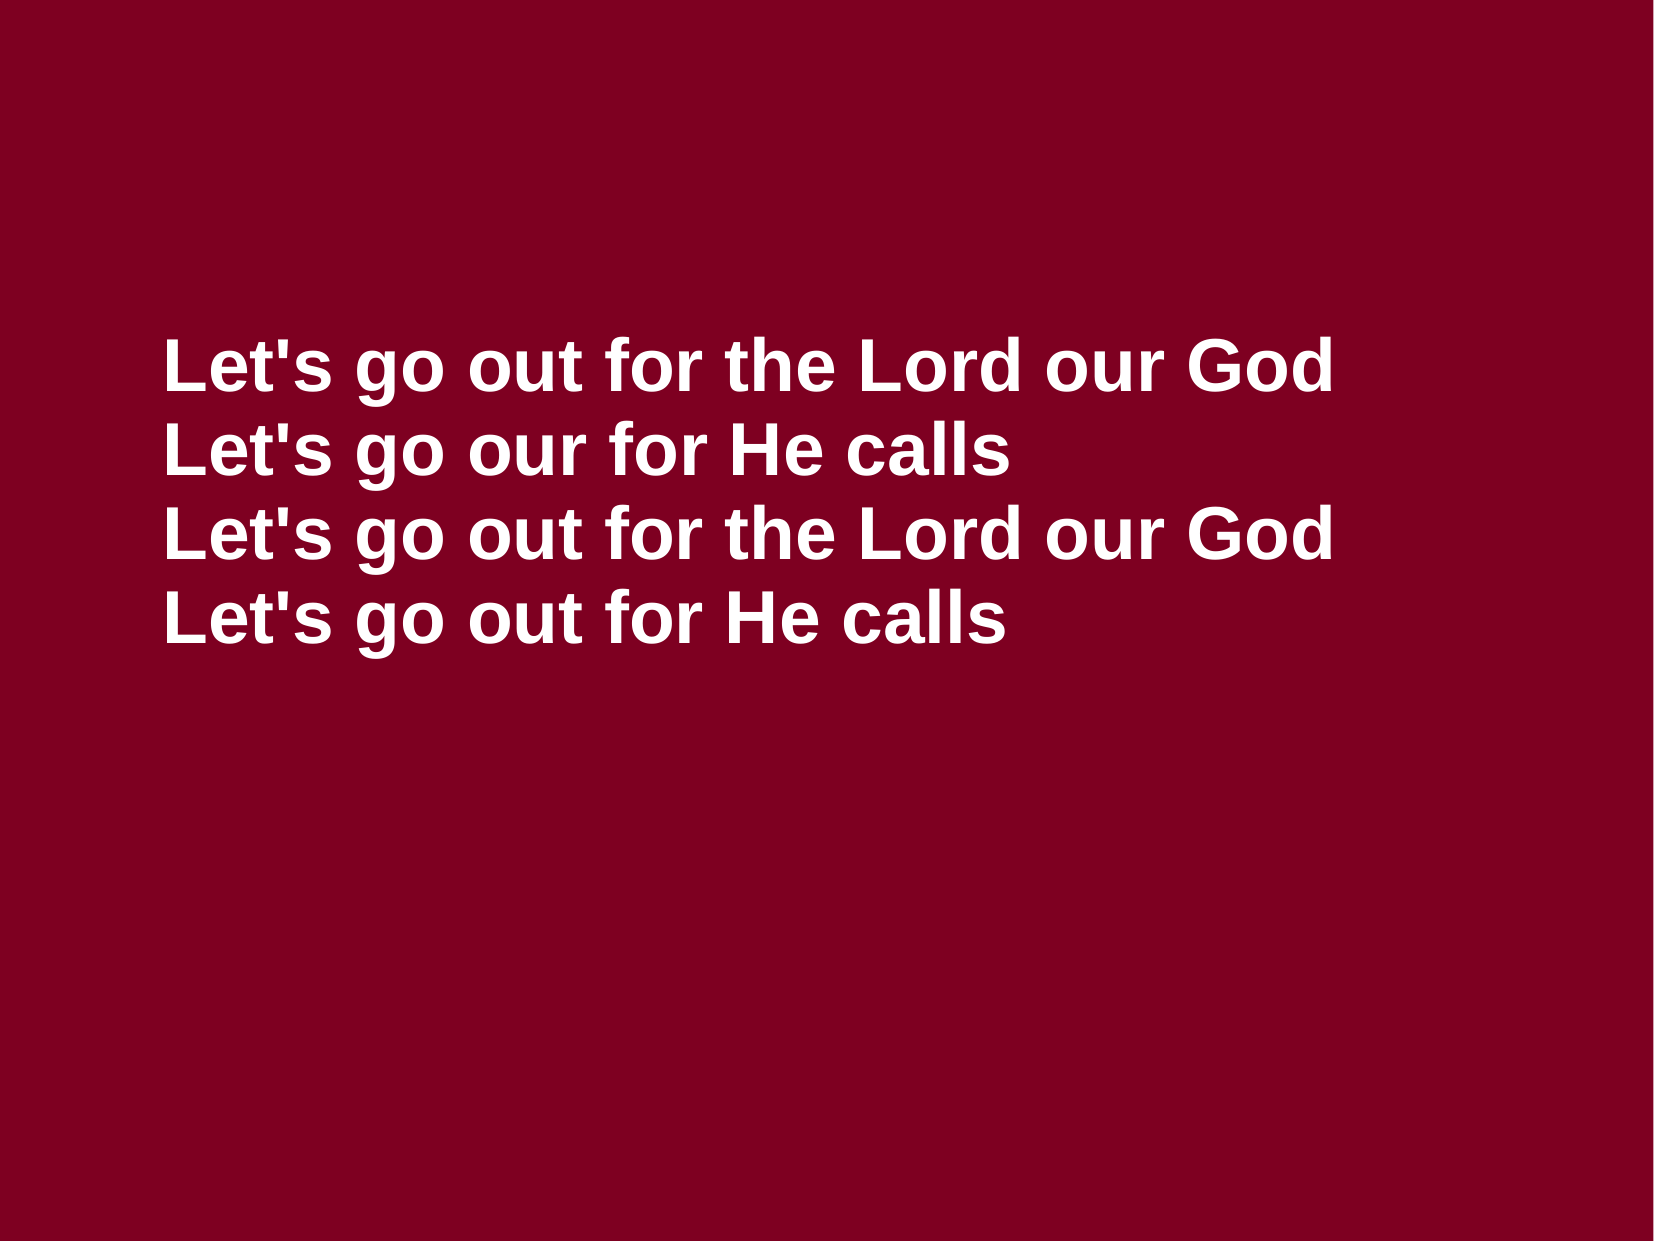

#
		Let's go out for the Lord our God
		Let's go our for He calls
 		Let's go out for the Lord our God
		Let's go out for He calls